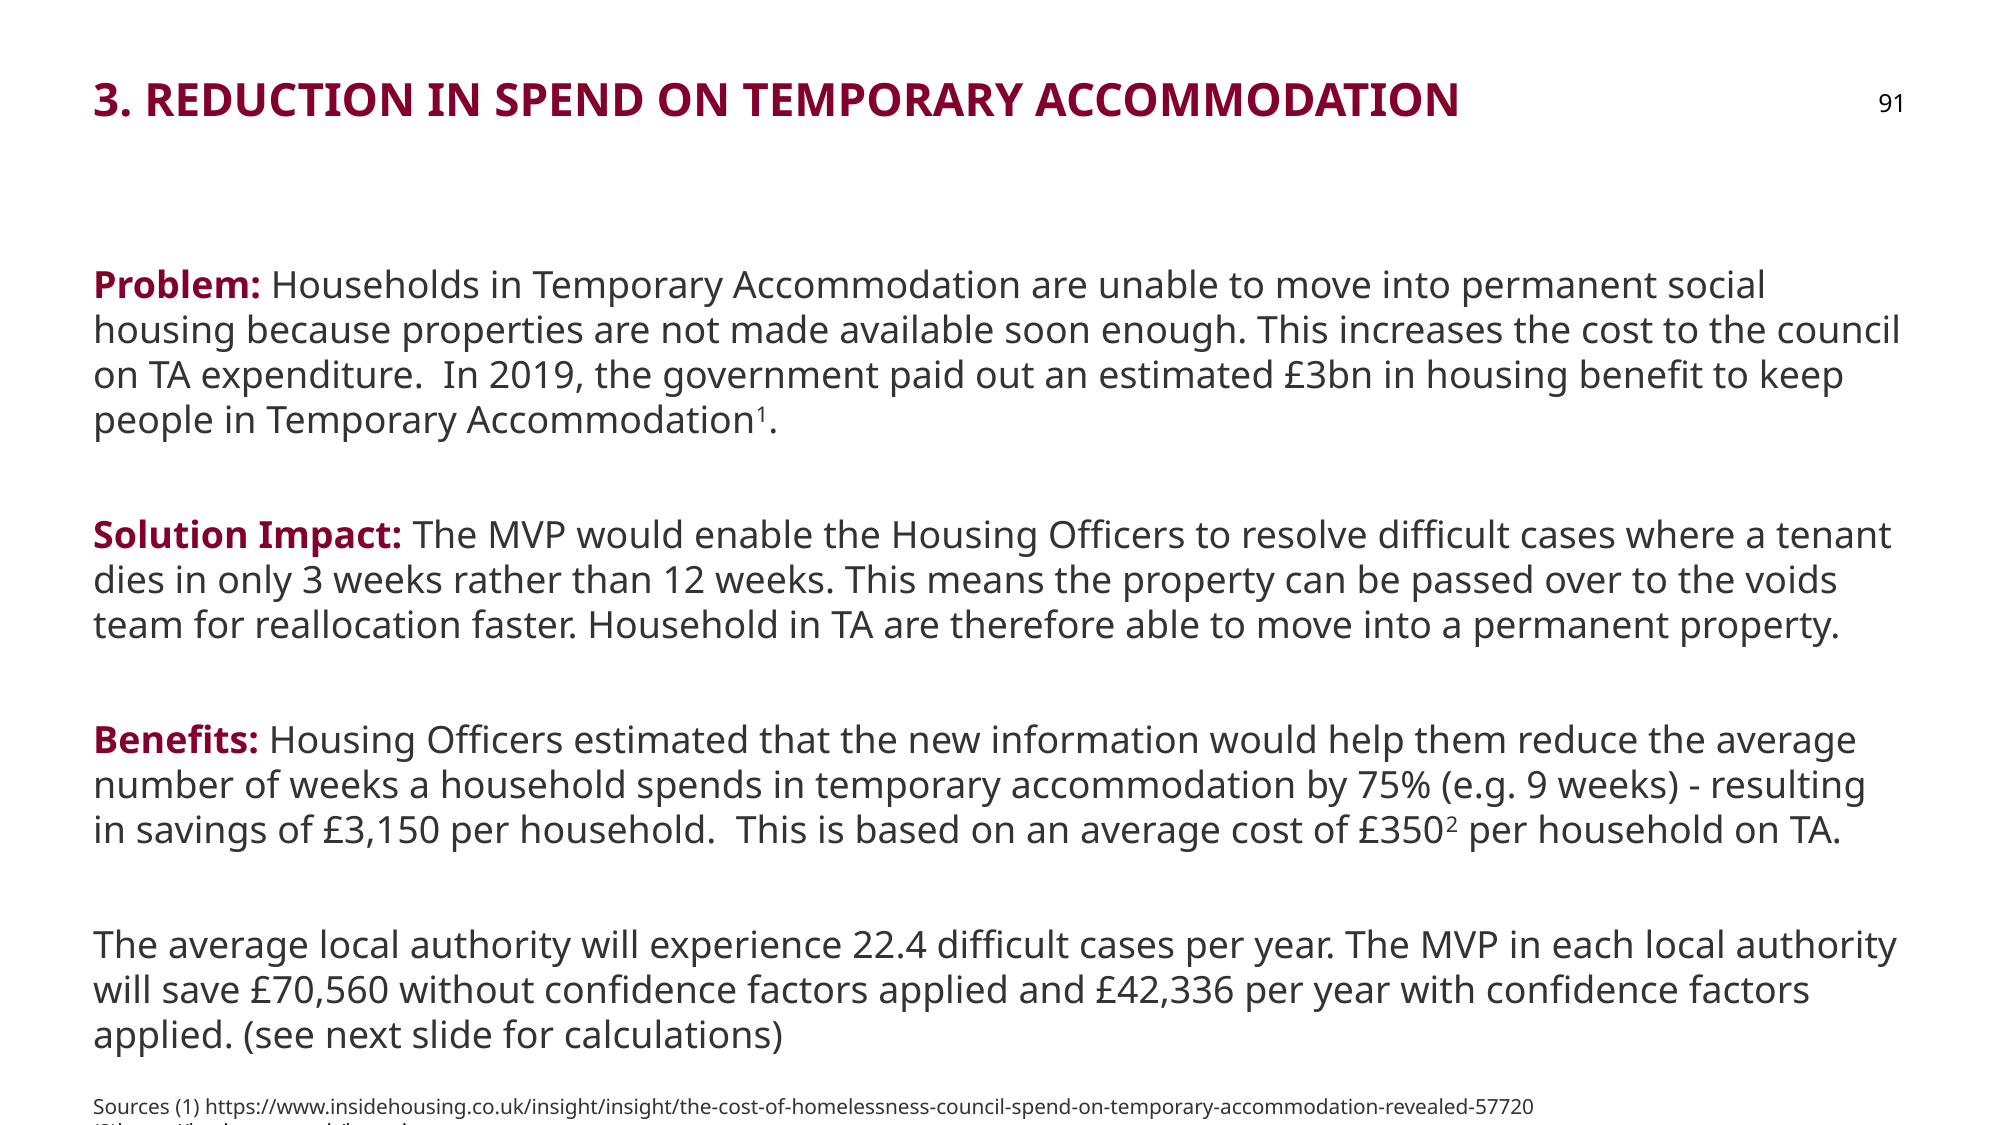

# 3. REDUCTION IN SPEND ON TEMPORARY ACCOMMODATION
Problem: Households in Temporary Accommodation are unable to move into permanent social housing because properties are not made available soon enough. This increases the cost to the council on TA expenditure. In 2019, the government paid out an estimated £3bn in housing benefit to keep people in Temporary Accommodation1.
Solution Impact: The MVP would enable the Housing Officers to resolve difficult cases where a tenant dies in only 3 weeks rather than 12 weeks. This means the property can be passed over to the voids team for reallocation faster. Household in TA are therefore able to move into a permanent property.
Benefits: Housing Officers estimated that the new information would help them reduce the average number of weeks a household spends in temporary accommodation by 75% (e.g. 9 weeks) - resulting in savings of £3,150 per household. This is based on an average cost of £3502 per household on TA.
The average local authority will experience 22.4 difficult cases per year. The MVP in each local authority will save £70,560 without confidence factors applied and £42,336 per year with confidence factors applied. (see next slide for calculations)
Sources (1) https://www.insidehousing.co.uk/insight/insight/the-cost-of-homelessness-council-spend-on-temporary-accommodation-revealed-57720
(2)https://hackney.gov.uk/homelessness